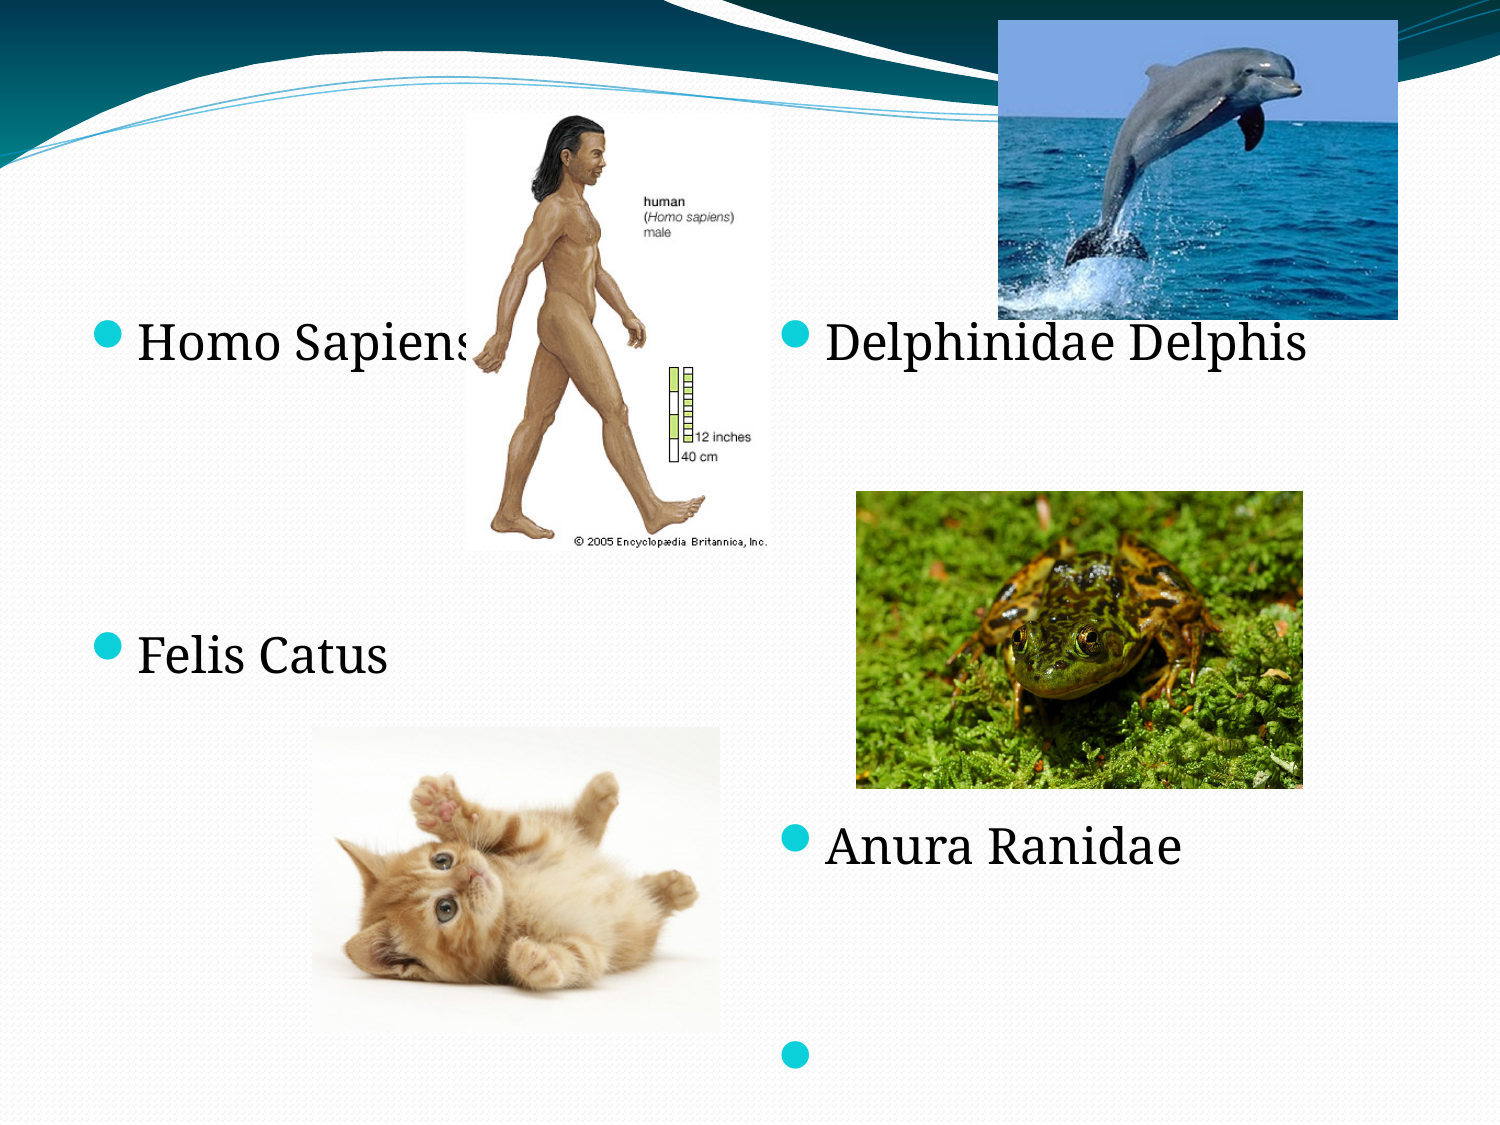

#
Homo Sapiens
Felis Catus
Delphinidae Delphis
Anura Ranidae